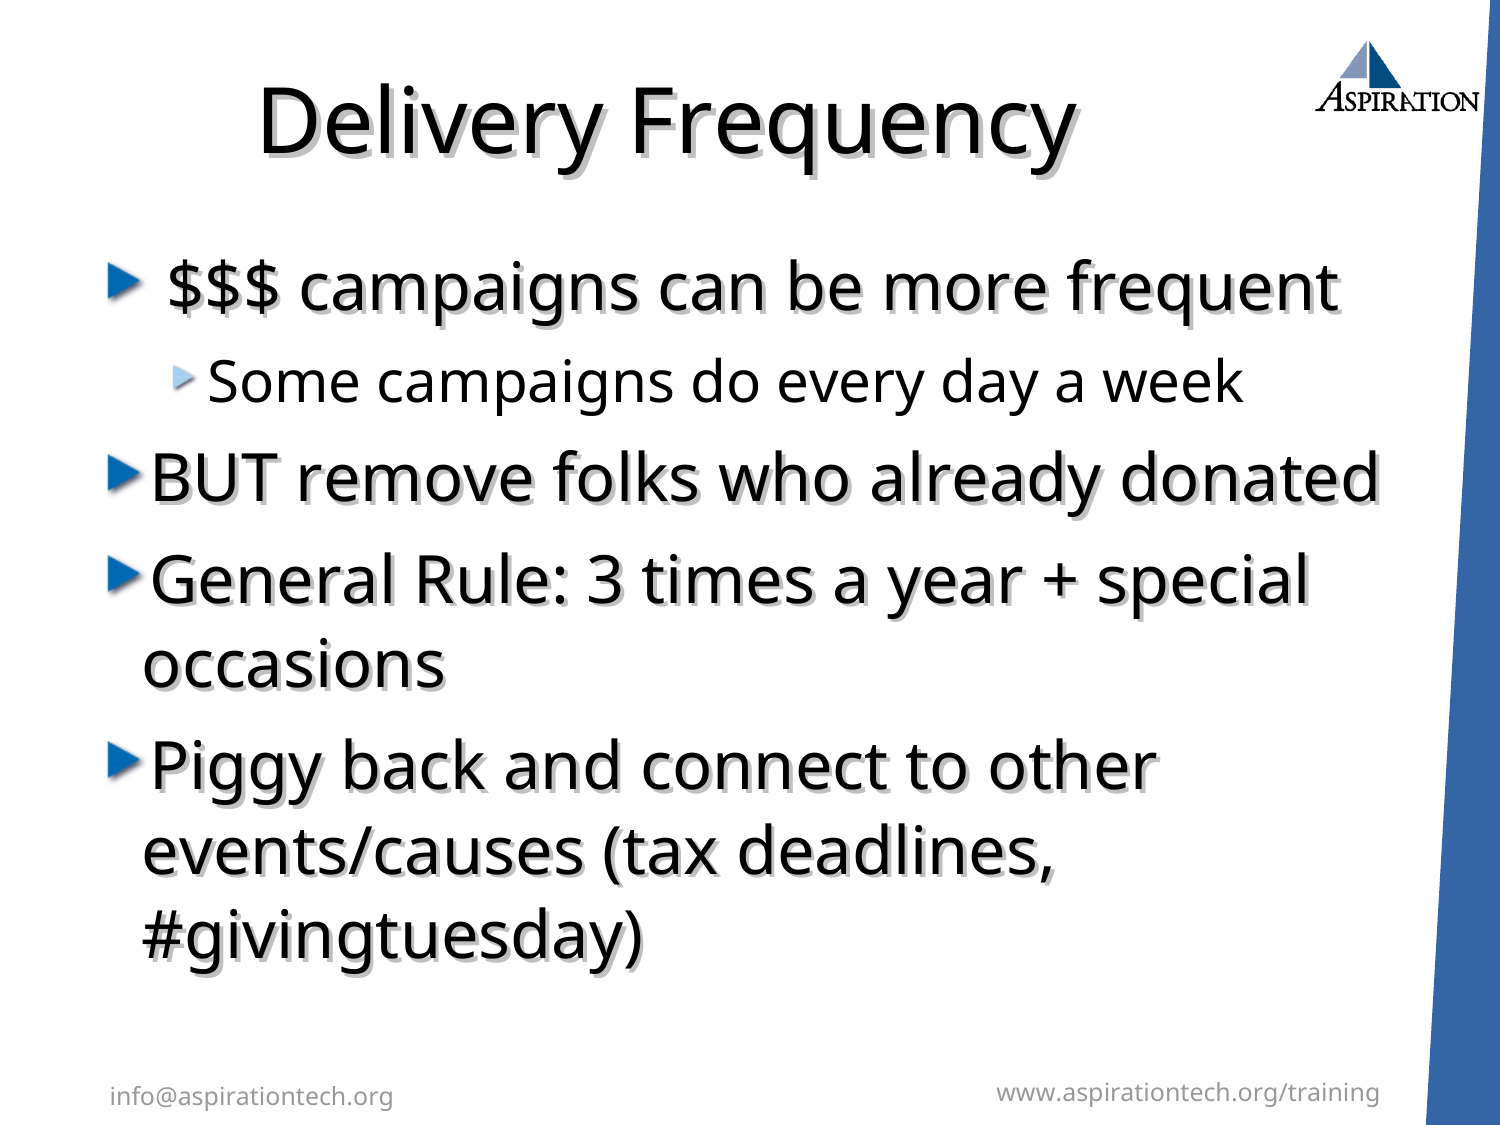

# Delivery Frequency
 $$$ campaigns can be more frequent
Some campaigns do every day a week
BUT remove folks who already donated
General Rule: 3 times a year + special occasions
Piggy back and connect to other events/causes (tax deadlines, #givingtuesday)